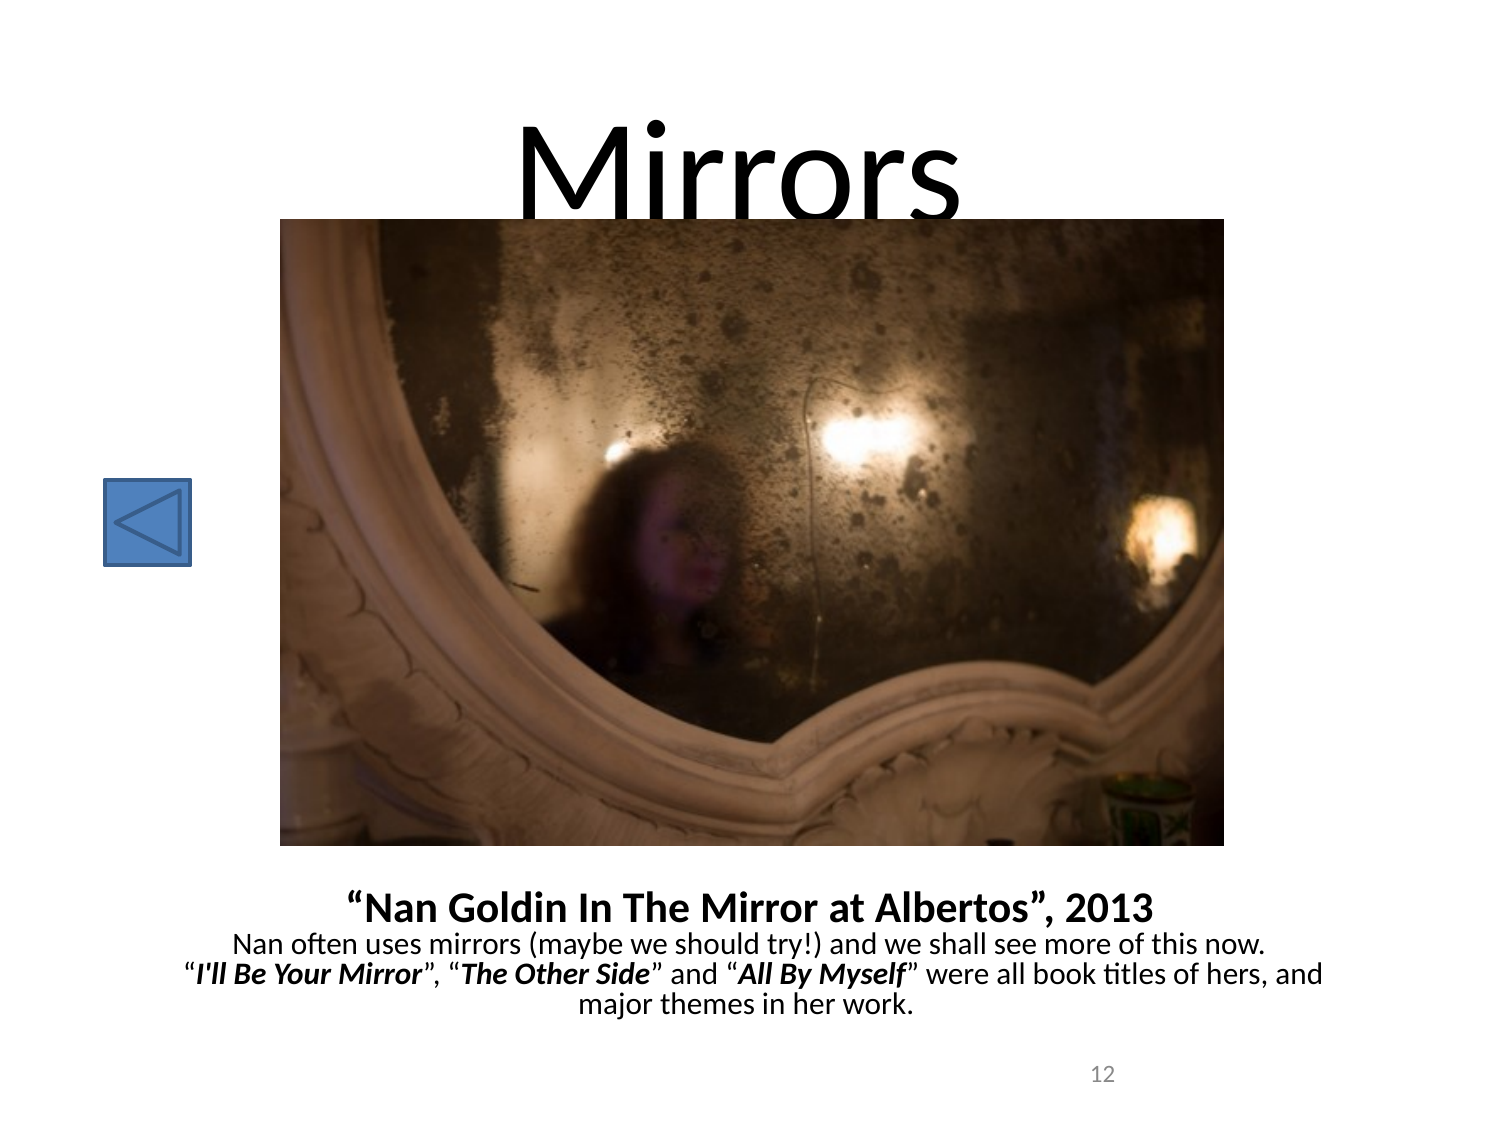

# Mirrors
“Nan Goldin In The Mirror at Albertos”, 2013
Nan often uses mirrors (maybe we should try!) and we shall see more of this now.
 “I'll Be Your Mirror”, “The Other Side” and “All By Myself” were all book titles of hers, and major themes in her work.
11